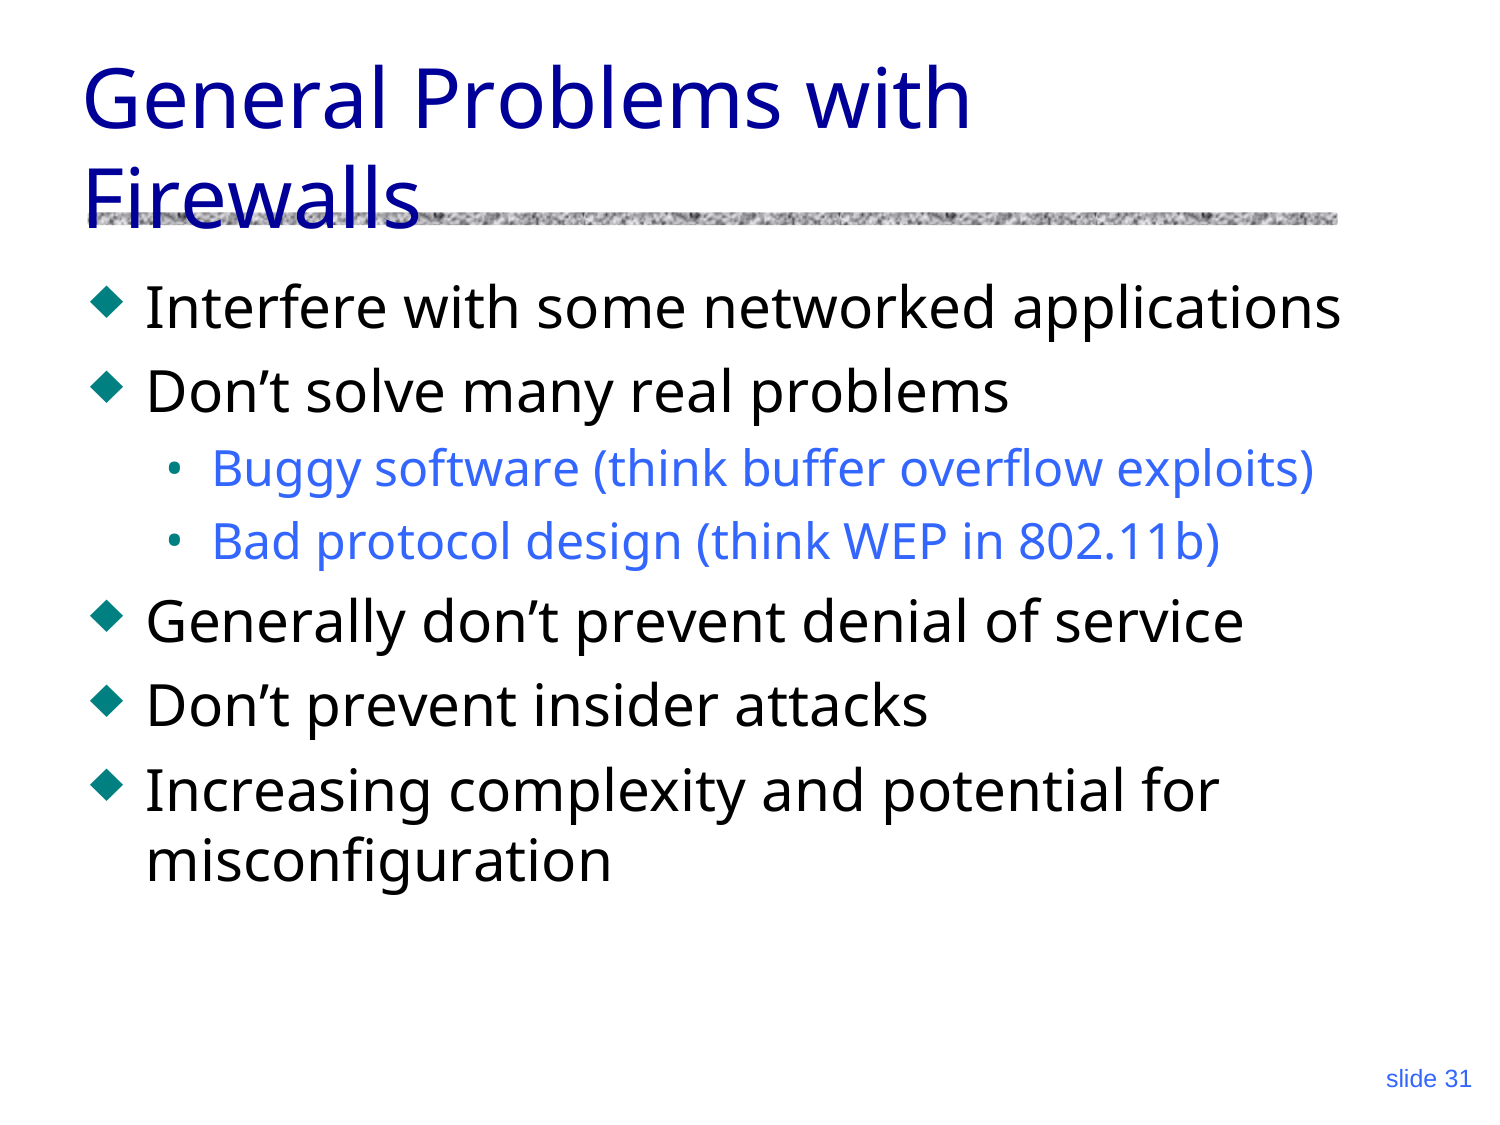

General Problems with Firewalls
Interfere with some networked applications
Don’t solve many real problems
Buggy software (think buffer overflow exploits)
Bad protocol design (think WEP in 802.11b)
Generally don’t prevent denial of service
Don’t prevent insider attacks
Increasing complexity and potential for misconfiguration
slide